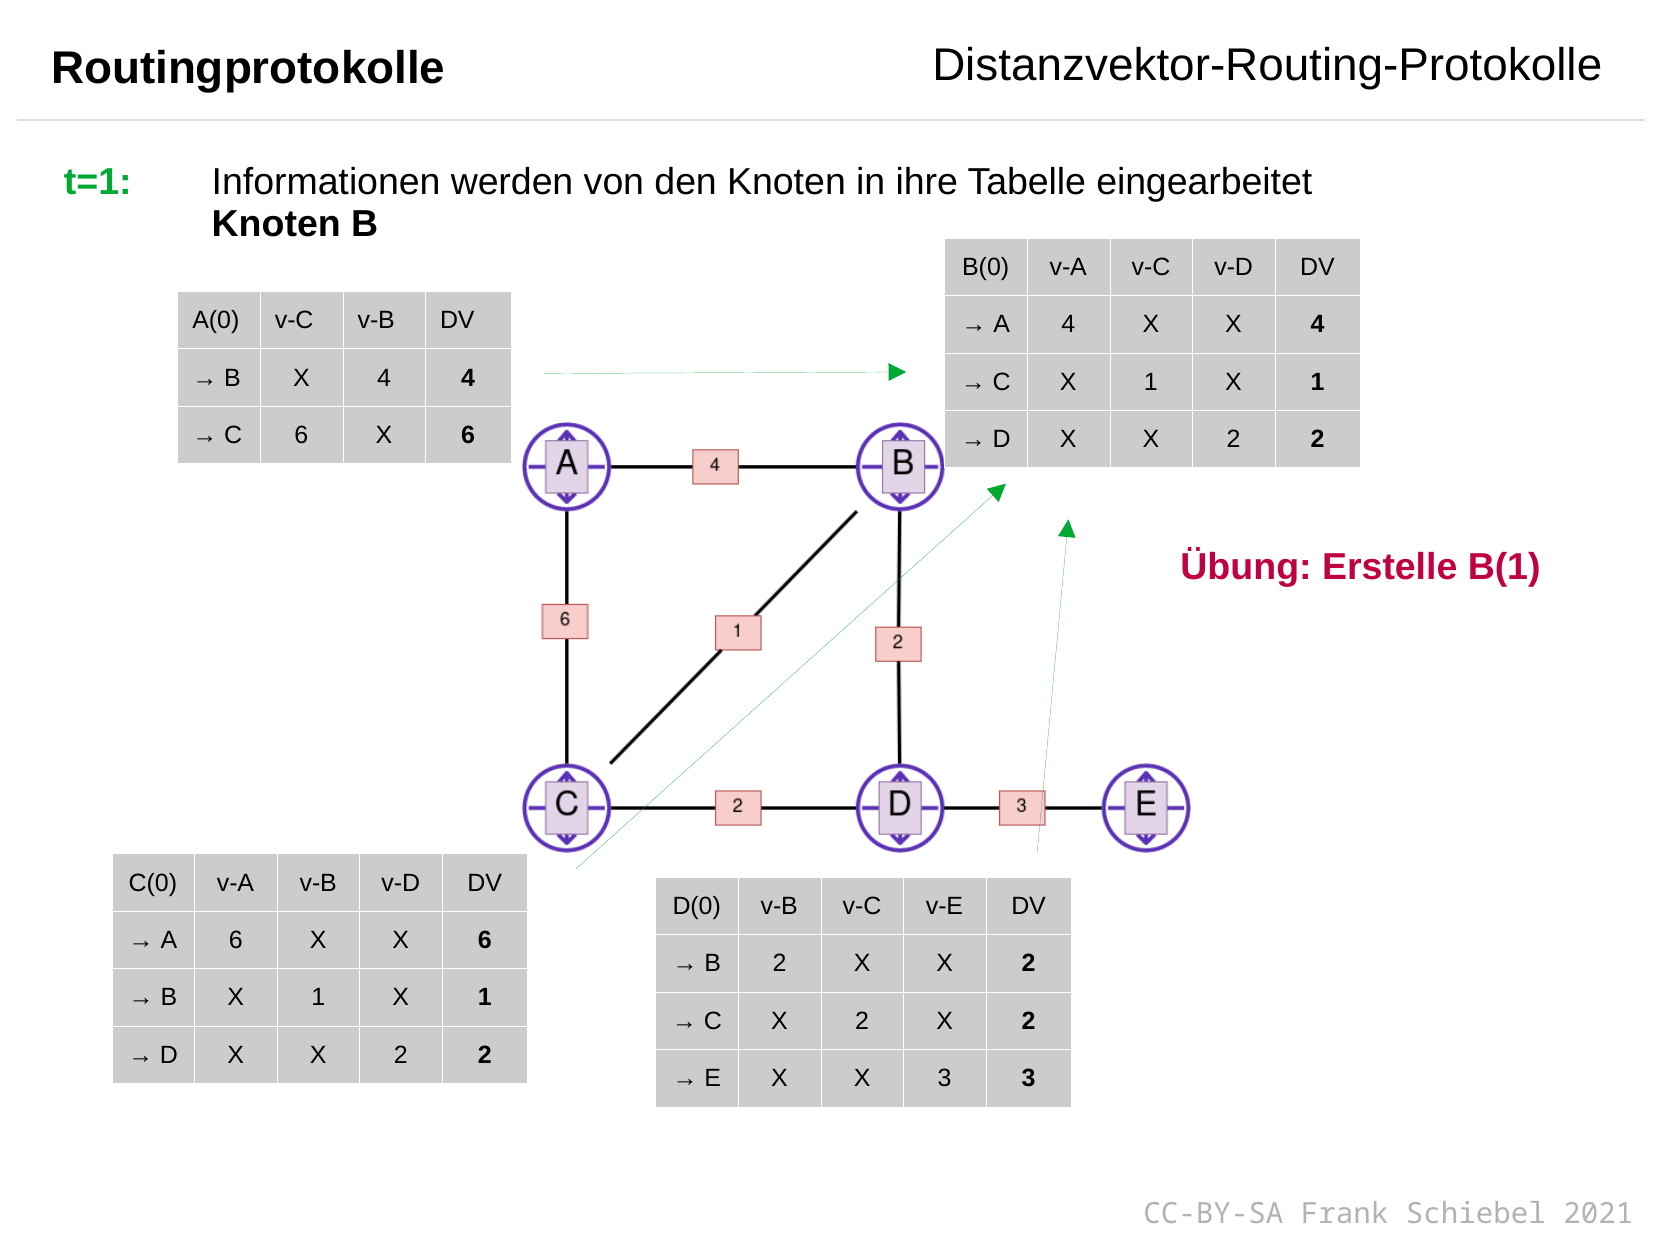

Distanzvektor-Routing-Protokolle
Routingprotokolle
t=1: 	Informationen werden von den Knoten in ihre Tabelle eingearbeitet
		Knoten B
| B(0) | v-A | v-C | v-D | DV |
| --- | --- | --- | --- | --- |
| → A | 4 | X | X | 4 |
| → C | X | 1 | X | 1 |
| → D | X | X | 2 | 2 |
| A(0) | v-C | v-B | DV |
| --- | --- | --- | --- |
| → B | X | 4 | 4 |
| → C | 6 | X | 6 |
Übung: Erstelle B(1)
| C(0) | v-A | v-B | v-D | DV |
| --- | --- | --- | --- | --- |
| → A | 6 | X | X | 6 |
| → B | X | 1 | X | 1 |
| → D | X | X | 2 | 2 |
| D(0) | v-B | v-C | v-E | DV |
| --- | --- | --- | --- | --- |
| → B | 2 | X | X | 2 |
| → C | X | 2 | X | 2 |
| → E | X | X | 3 | 3 |